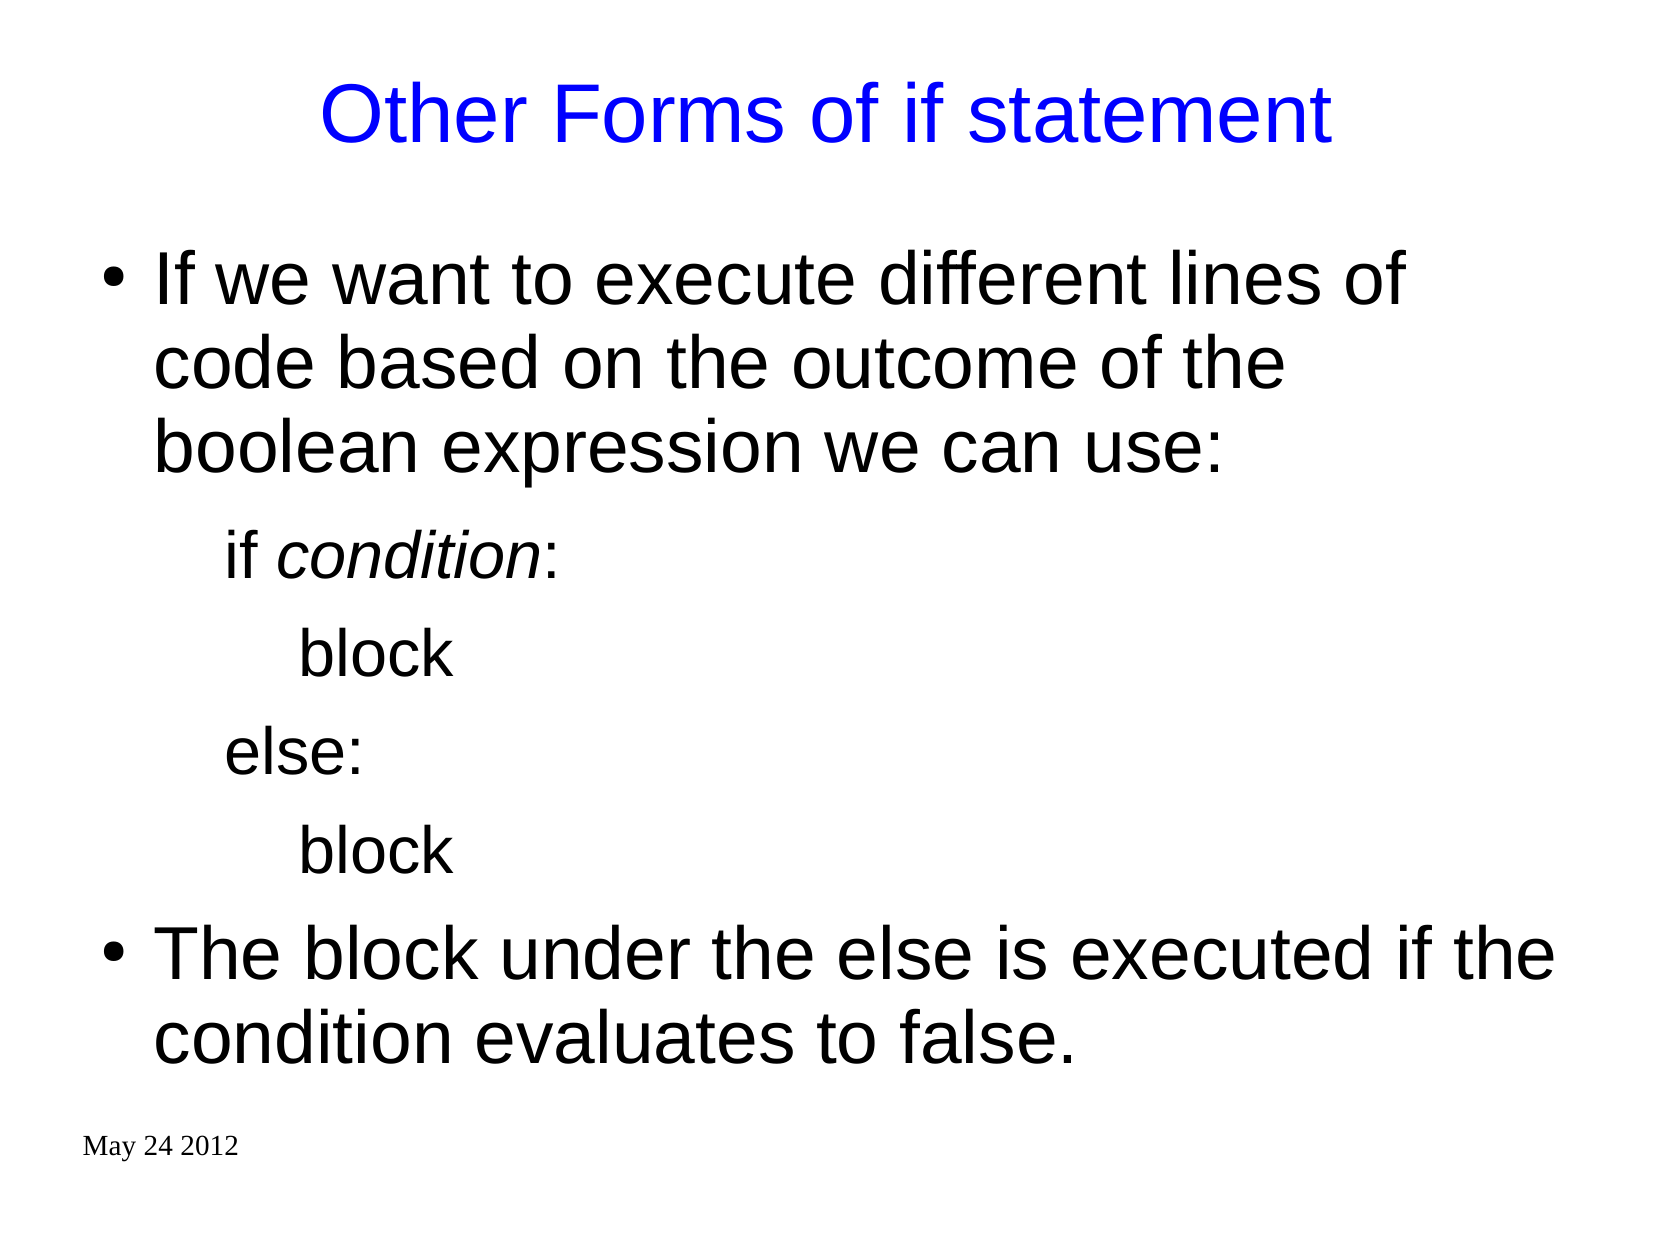

# Other Forms of if statement
If we want to execute different lines of code based on the outcome of the boolean expression we can use:
if condition:
 block
else:
 block
The block under the else is executed if the condition evaluates to false.
May 24 2012